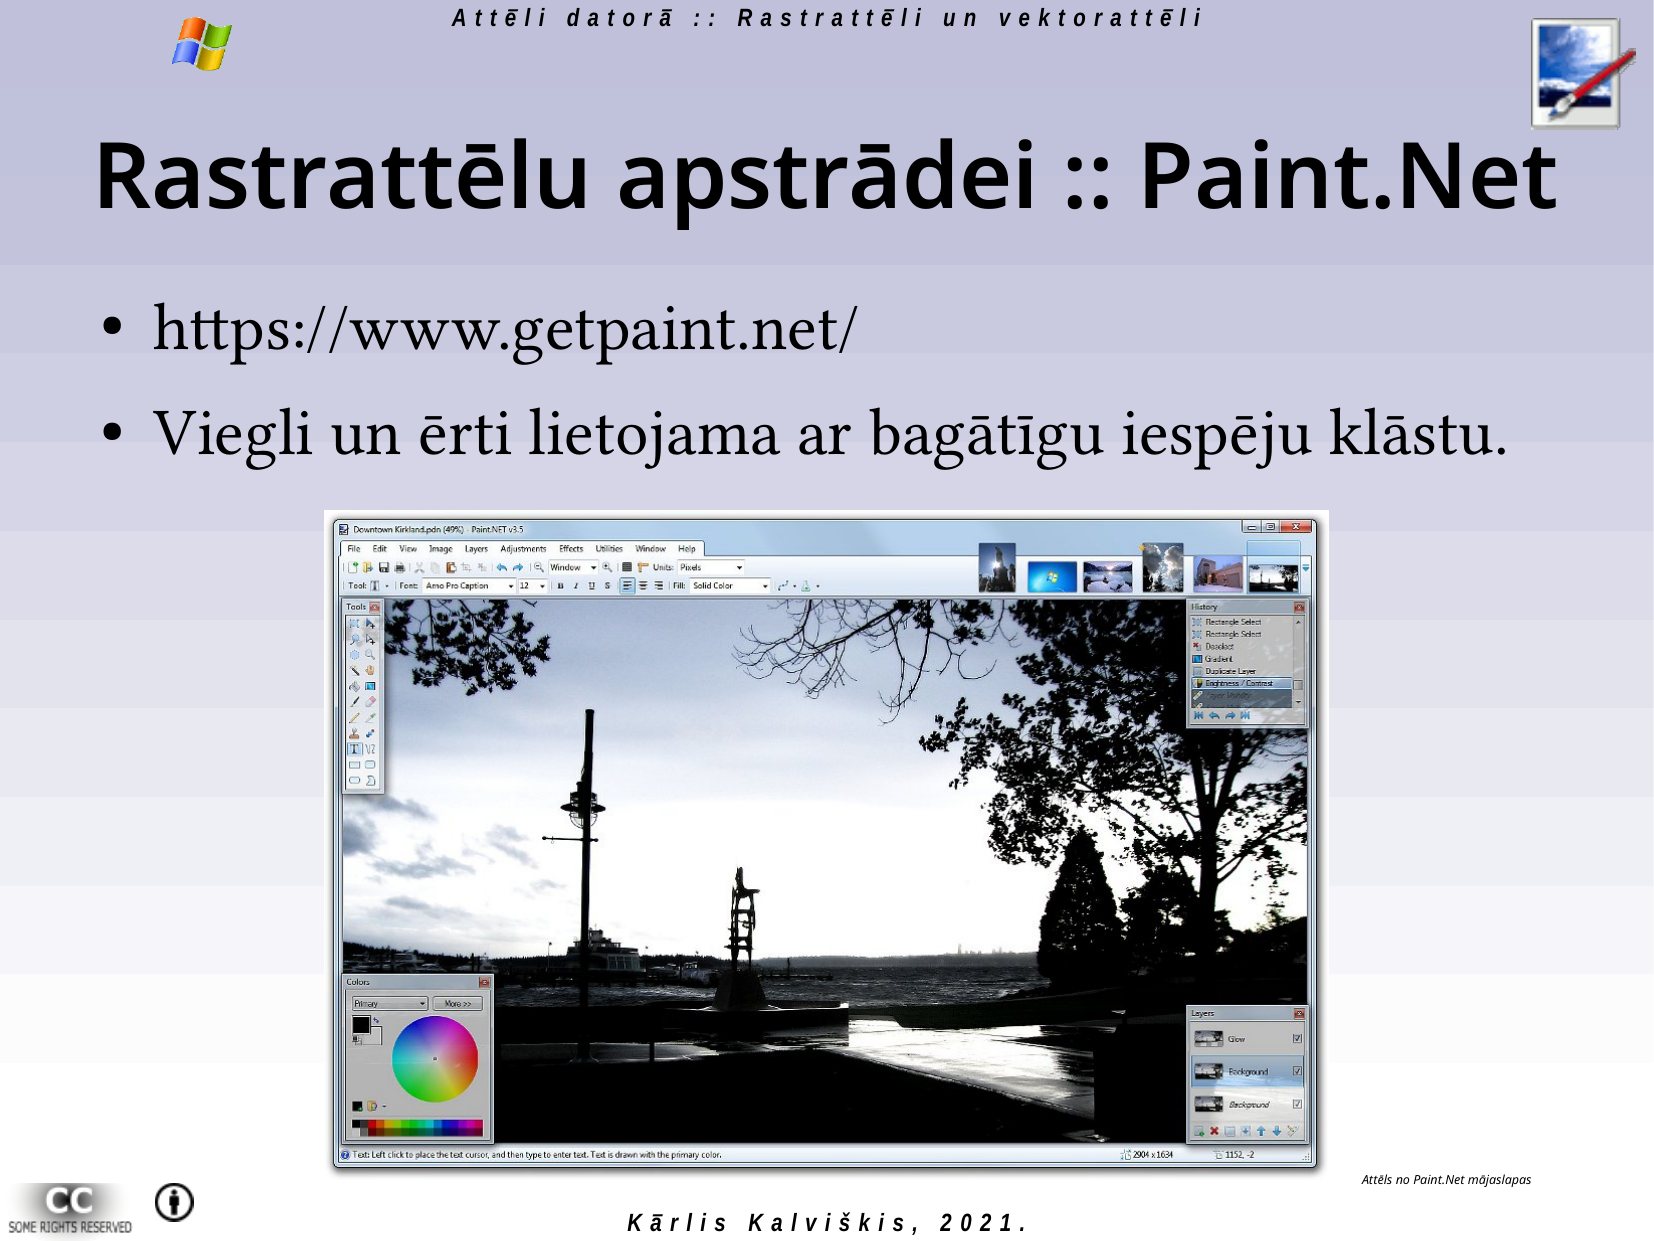

# Rastrattēlu apstrādei :: Paint.Net
https://www.getpaint.net/
Viegli un ērti lietojama ar bagātīgu iespēju klāstu.
Attēls no Paint.Net mājaslapas